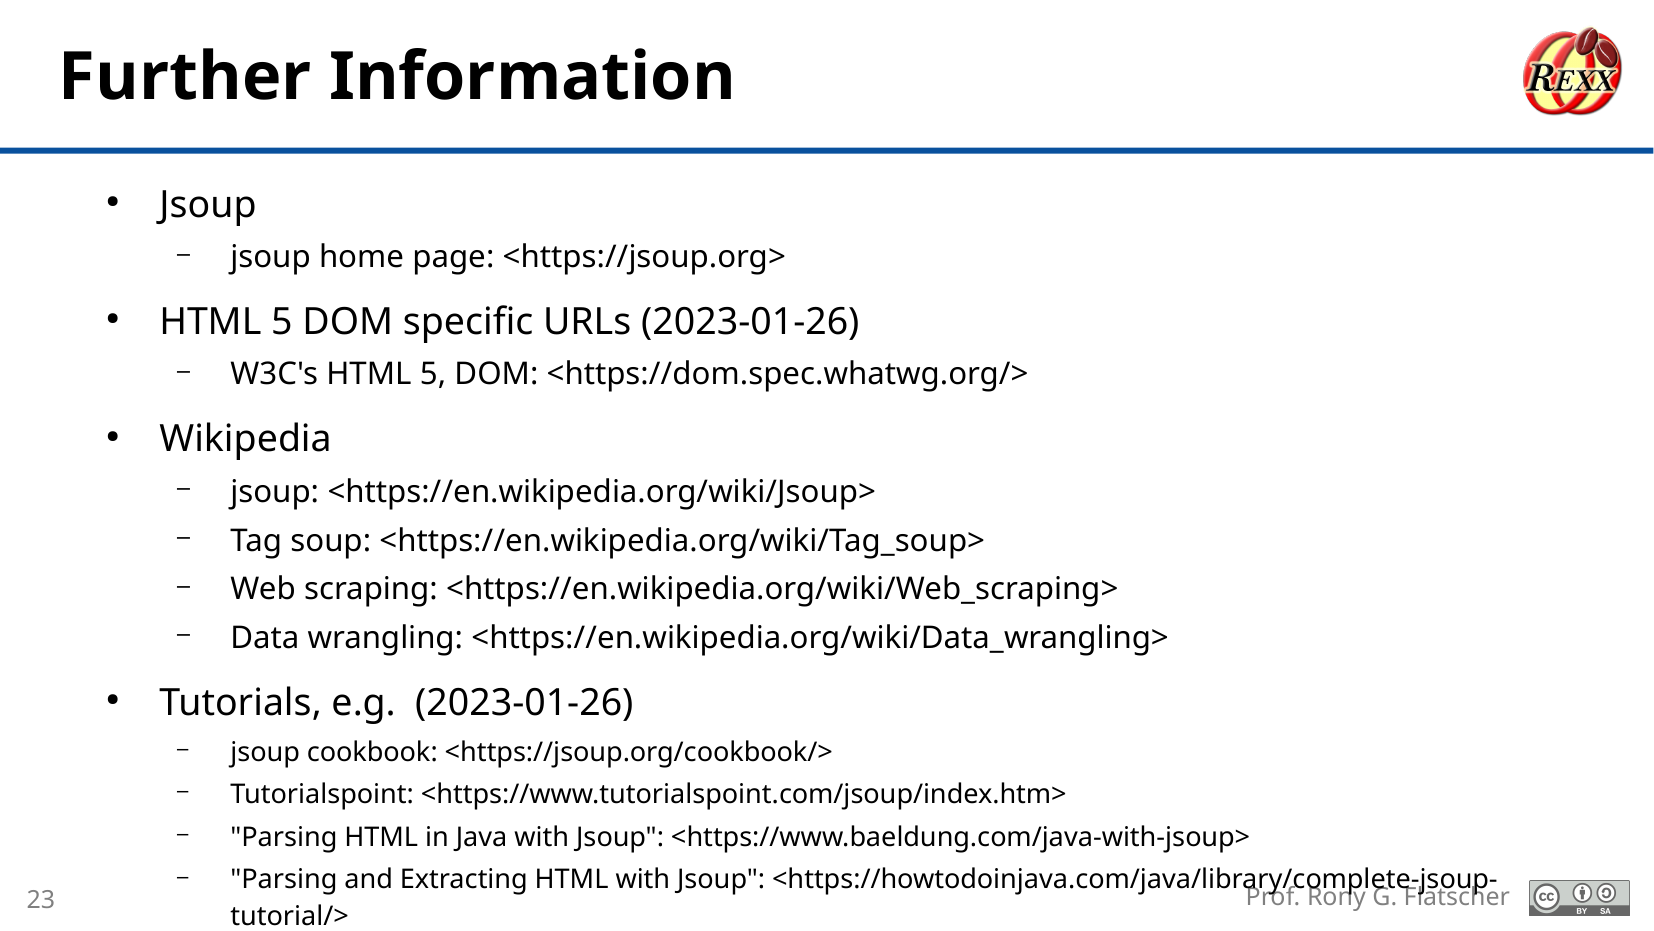

# Further Information
Jsoup
jsoup home page: <https://jsoup.org>
HTML 5 DOM specific URLs (2023-01-26)
W3C's HTML 5, DOM: <https://dom.spec.whatwg.org/>
Wikipedia
jsoup: <https://en.wikipedia.org/wiki/Jsoup>
Tag soup: <https://en.wikipedia.org/wiki/Tag_soup>
Web scraping: <https://en.wikipedia.org/wiki/Web_scraping>
Data wrangling: <https://en.wikipedia.org/wiki/Data_wrangling>
Tutorials, e.g. (2023-01-26)
jsoup cookbook: <https://jsoup.org/cookbook/>
Tutorialspoint: <https://www.tutorialspoint.com/jsoup/index.htm>
"Parsing HTML in Java with Jsoup": <https://www.baeldung.com/java-with-jsoup>
"Parsing and Extracting HTML with Jsoup": <https://howtodoinjava.com/java/library/complete-jsoup-tutorial/>